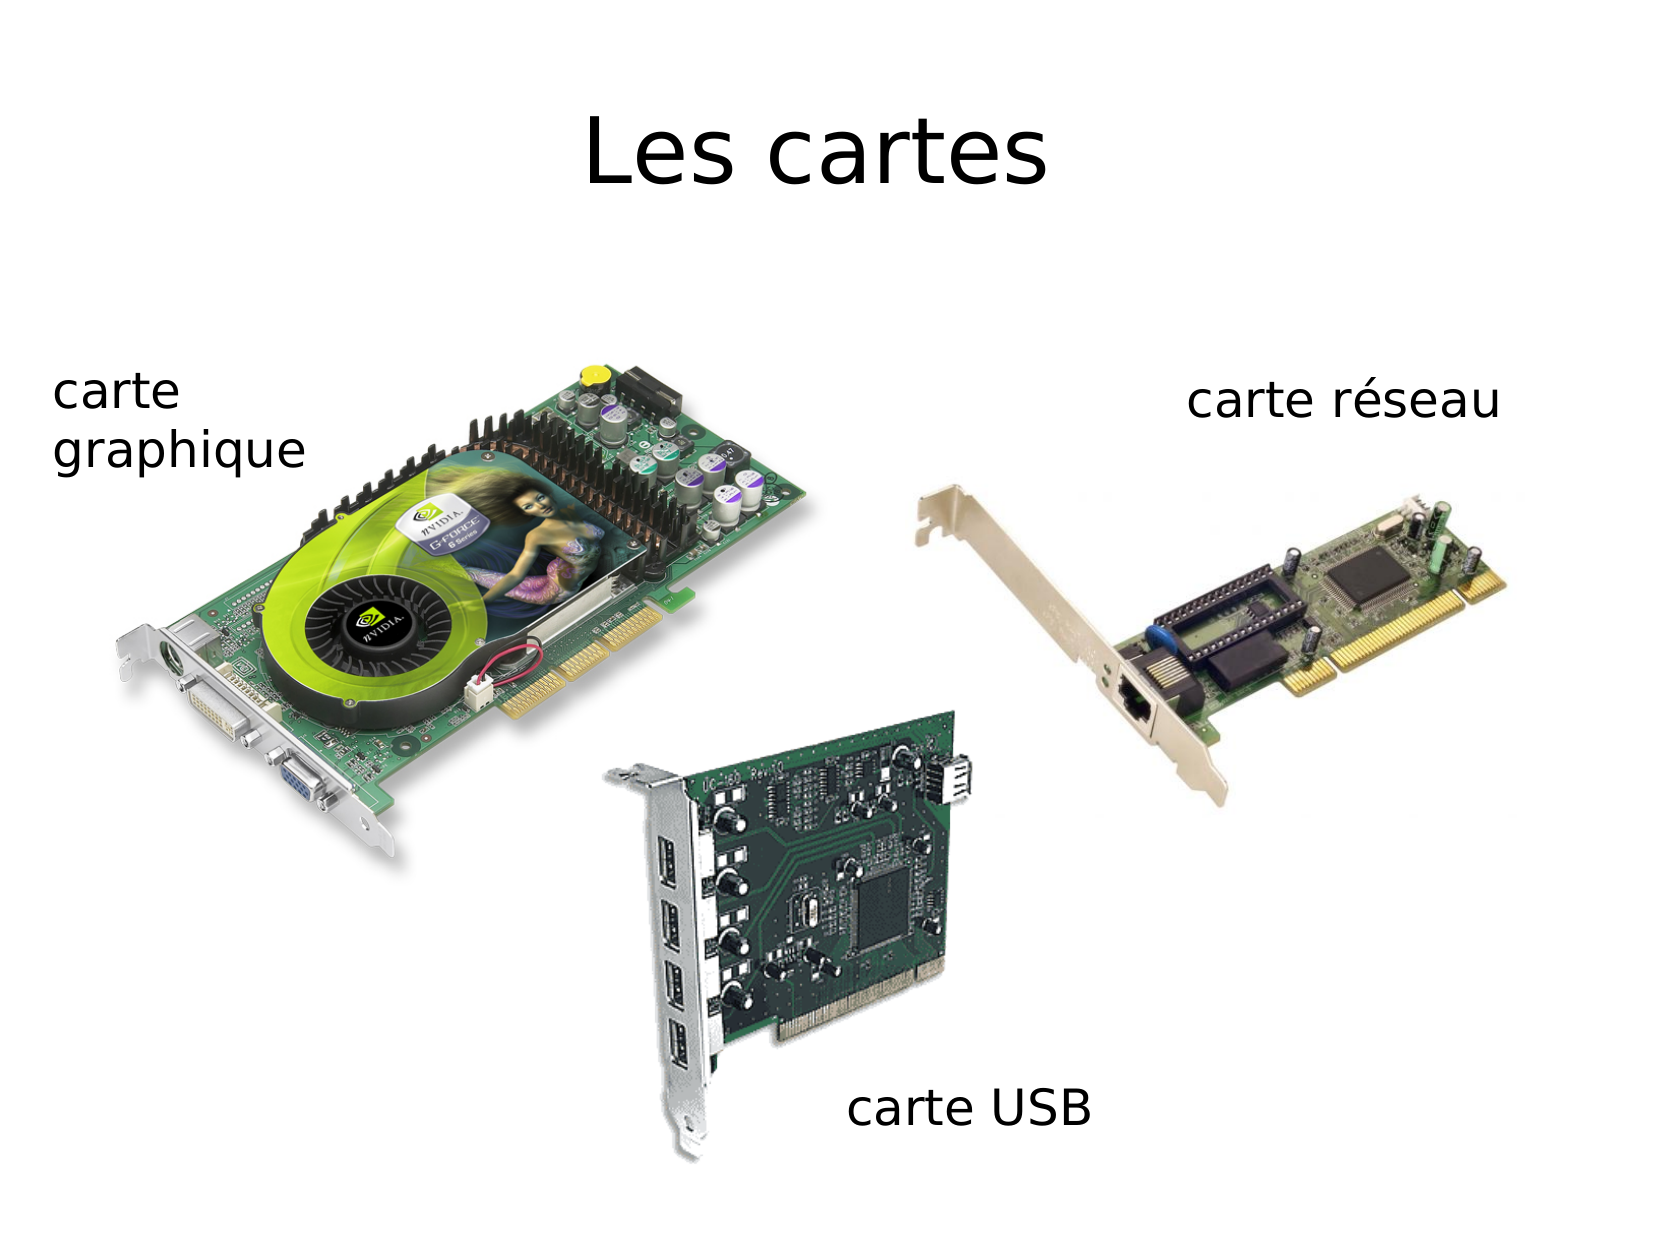

# Les cartes
carte
graphique
carte réseau
carte USB